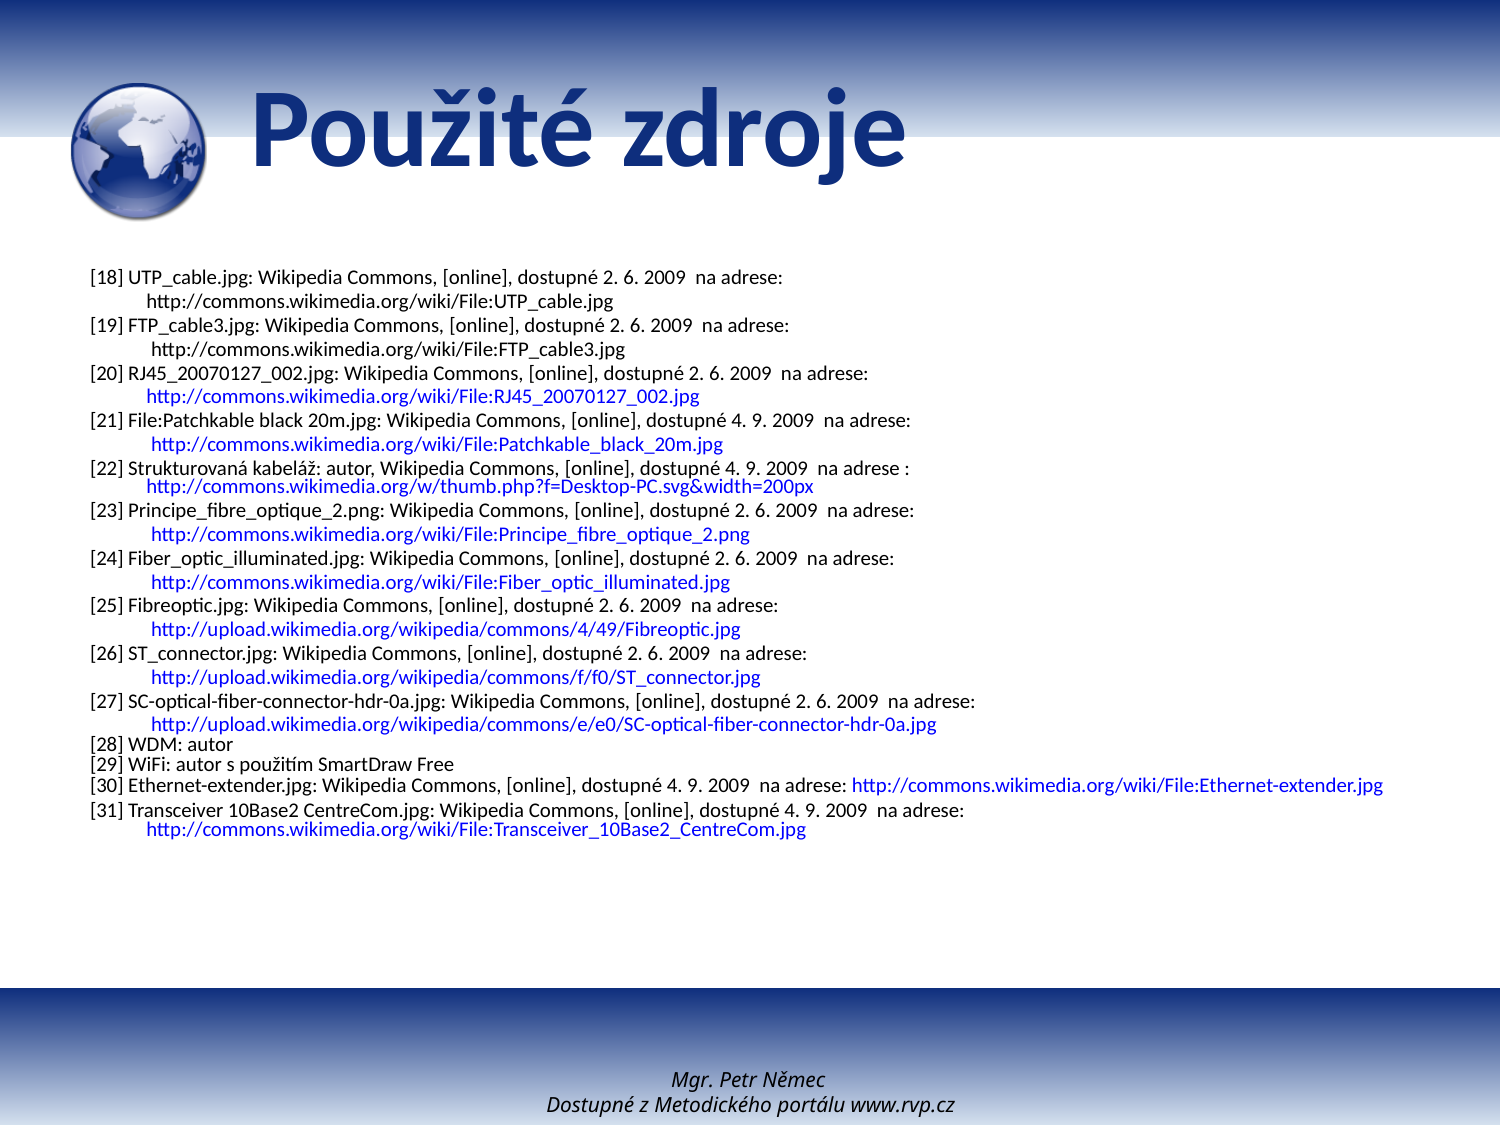

# Použité zdroje
[18] UTP_cable.jpg: Wikipedia Commons, [online], dostupné 2. 6. 2009 na adrese:
	http://commons.wikimedia.org/wiki/File:UTP_cable.jpg
[19] FTP_cable3.jpg: Wikipedia Commons, [online], dostupné 2. 6. 2009 na adrese:
	 http://commons.wikimedia.org/wiki/File:FTP_cable3.jpg
[20] RJ45_20070127_002.jpg: Wikipedia Commons, [online], dostupné 2. 6. 2009 na adrese:
	http://commons.wikimedia.org/wiki/File:RJ45_20070127_002.jpg
[21] File:Patchkable black 20m.jpg: Wikipedia Commons, [online], dostupné 4. 9. 2009 na adrese:
	 http://commons.wikimedia.org/wiki/File:Patchkable_black_20m.jpg
[22] Strukturovaná kabeláž: autor, Wikipedia Commons, [online], dostupné 4. 9. 2009 na adrese :
http://commons.wikimedia.org/w/thumb.php?f=Desktop-PC.svg&width=200px
[23] Principe_fibre_optique_2.png: Wikipedia Commons, [online], dostupné 2. 6. 2009 na adrese:
	 http://commons.wikimedia.org/wiki/File:Principe_fibre_optique_2.png
[24] Fiber_optic_illuminated.jpg: Wikipedia Commons, [online], dostupné 2. 6. 2009 na adrese:
	 http://commons.wikimedia.org/wiki/File:Fiber_optic_illuminated.jpg
[25] Fibreoptic.jpg: Wikipedia Commons, [online], dostupné 2. 6. 2009 na adrese:
	 http://upload.wikimedia.org/wikipedia/commons/4/49/Fibreoptic.jpg
[26] ST_connector.jpg: Wikipedia Commons, [online], dostupné 2. 6. 2009 na adrese:
	 http://upload.wikimedia.org/wikipedia/commons/f/f0/ST_connector.jpg
[27] SC-optical-fiber-connector-hdr-0a.jpg: Wikipedia Commons, [online], dostupné 2. 6. 2009 na adrese:
	 http://upload.wikimedia.org/wikipedia/commons/e/e0/SC-optical-fiber-connector-hdr-0a.jpg
[28] WDM: autor
[29] WiFi: autor s použitím SmartDraw Free
[30] Ethernet-extender.jpg: Wikipedia Commons, [online], dostupné 4. 9. 2009 na adrese: http://commons.wikimedia.org/wiki/File:Ethernet-extender.jpg
[31] Transceiver 10Base2 CentreCom.jpg: Wikipedia Commons, [online], dostupné 4. 9. 2009 na adrese: http://commons.wikimedia.org/wiki/File:Transceiver_10Base2_CentreCom.jpg